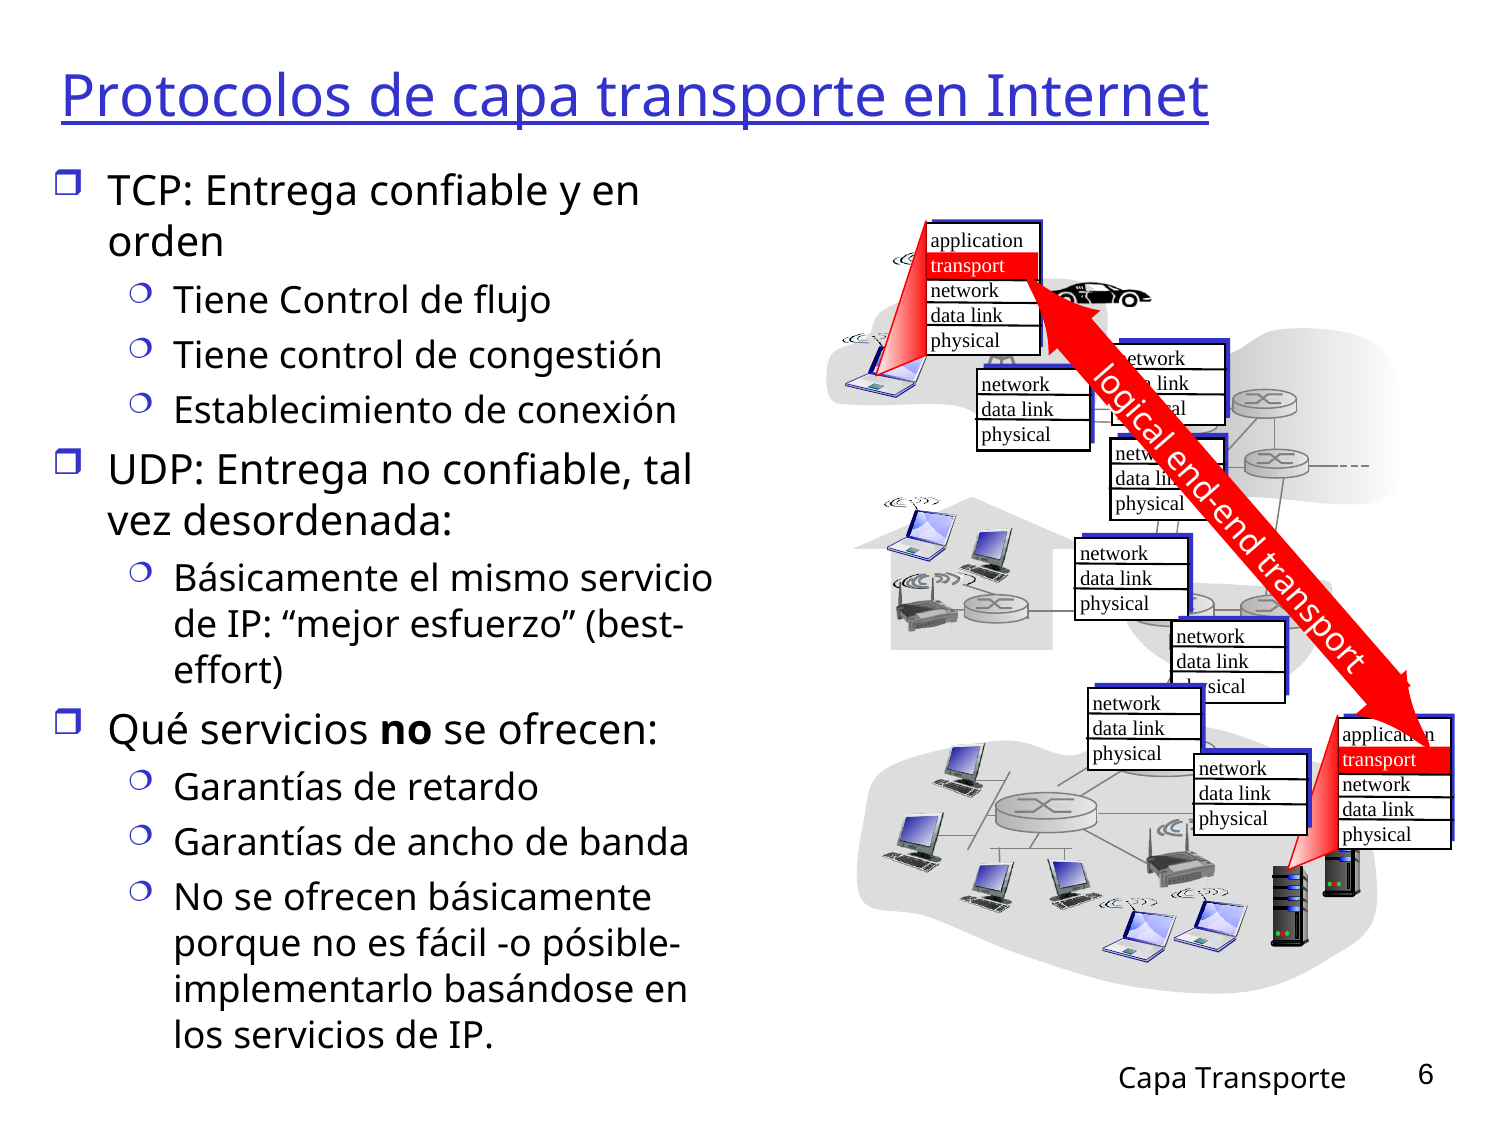

# Protocolos de capa transporte en Internet
TCP: Entrega confiable y en orden‏
Tiene Control de flujo
Tiene control de congestión
Establecimiento de conexión
UDP: Entrega no confiable, tal vez desordenada:‏
Básicamente el mismo servicio de IP: “mejor esfuerzo” (best-effort)‏
Qué servicios no se ofrecen:
Garantías de retardo
Garantías de ancho de banda
No se ofrecen básicamente porque no es fácil -o pósible- implementarlo basándose en los servicios de IP.‏
application
transport
network
data link
physical
logical end-end transport
network
data link
physical
network
data link
physical
network
data link
physical
network
data link
physical
network
data link
physical
network
data link
physical
application
transport
network
data link
physical
network
data link
physical
6